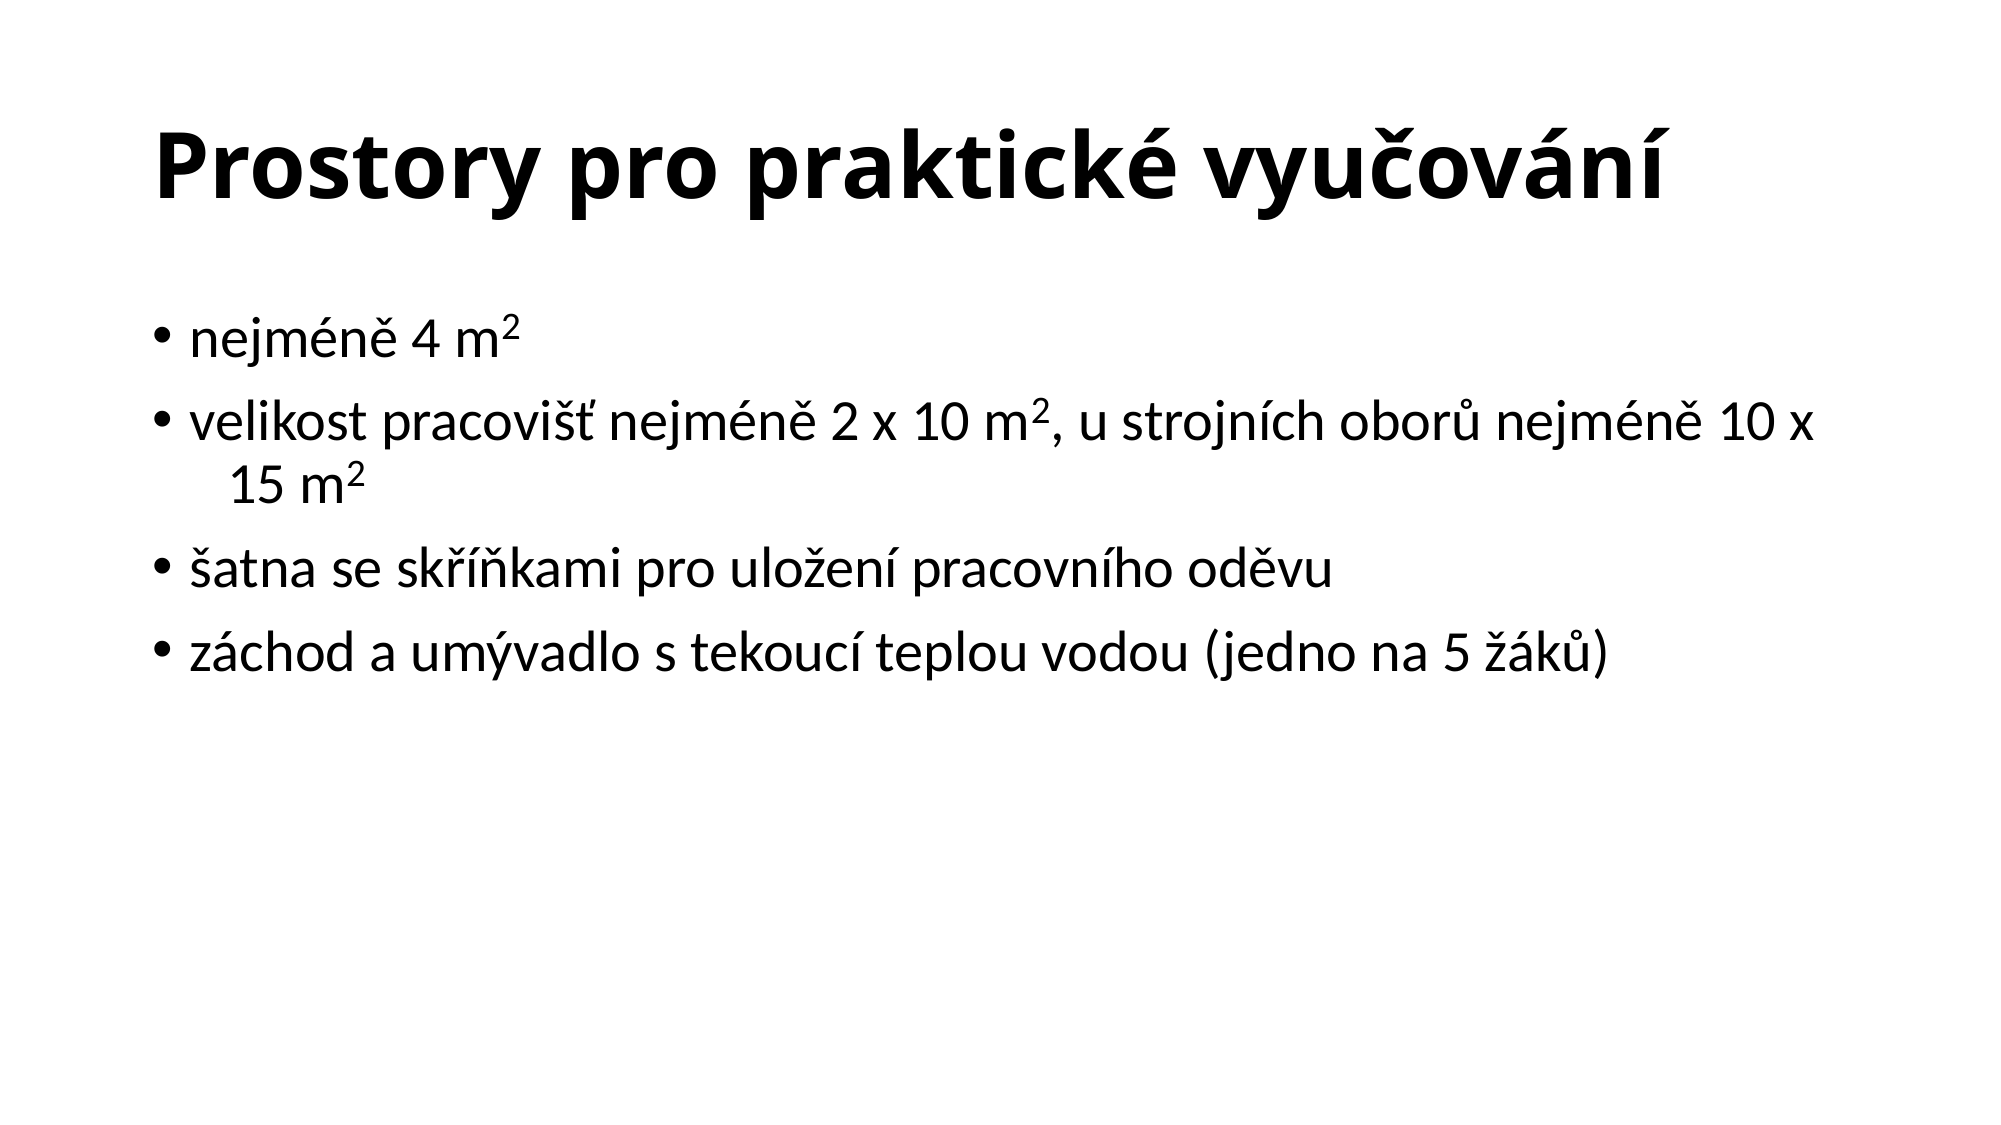

# Prostory pro praktické vyučování
nejméně 4 m2
velikost pracovišť nejméně 2 x 10 m2, u strojních oborů nejméně 10 x 15 m2
šatna se skříňkami pro uložení pracovního oděvu
záchod a umývadlo s tekoucí teplou vodou (jedno na 5 žáků)